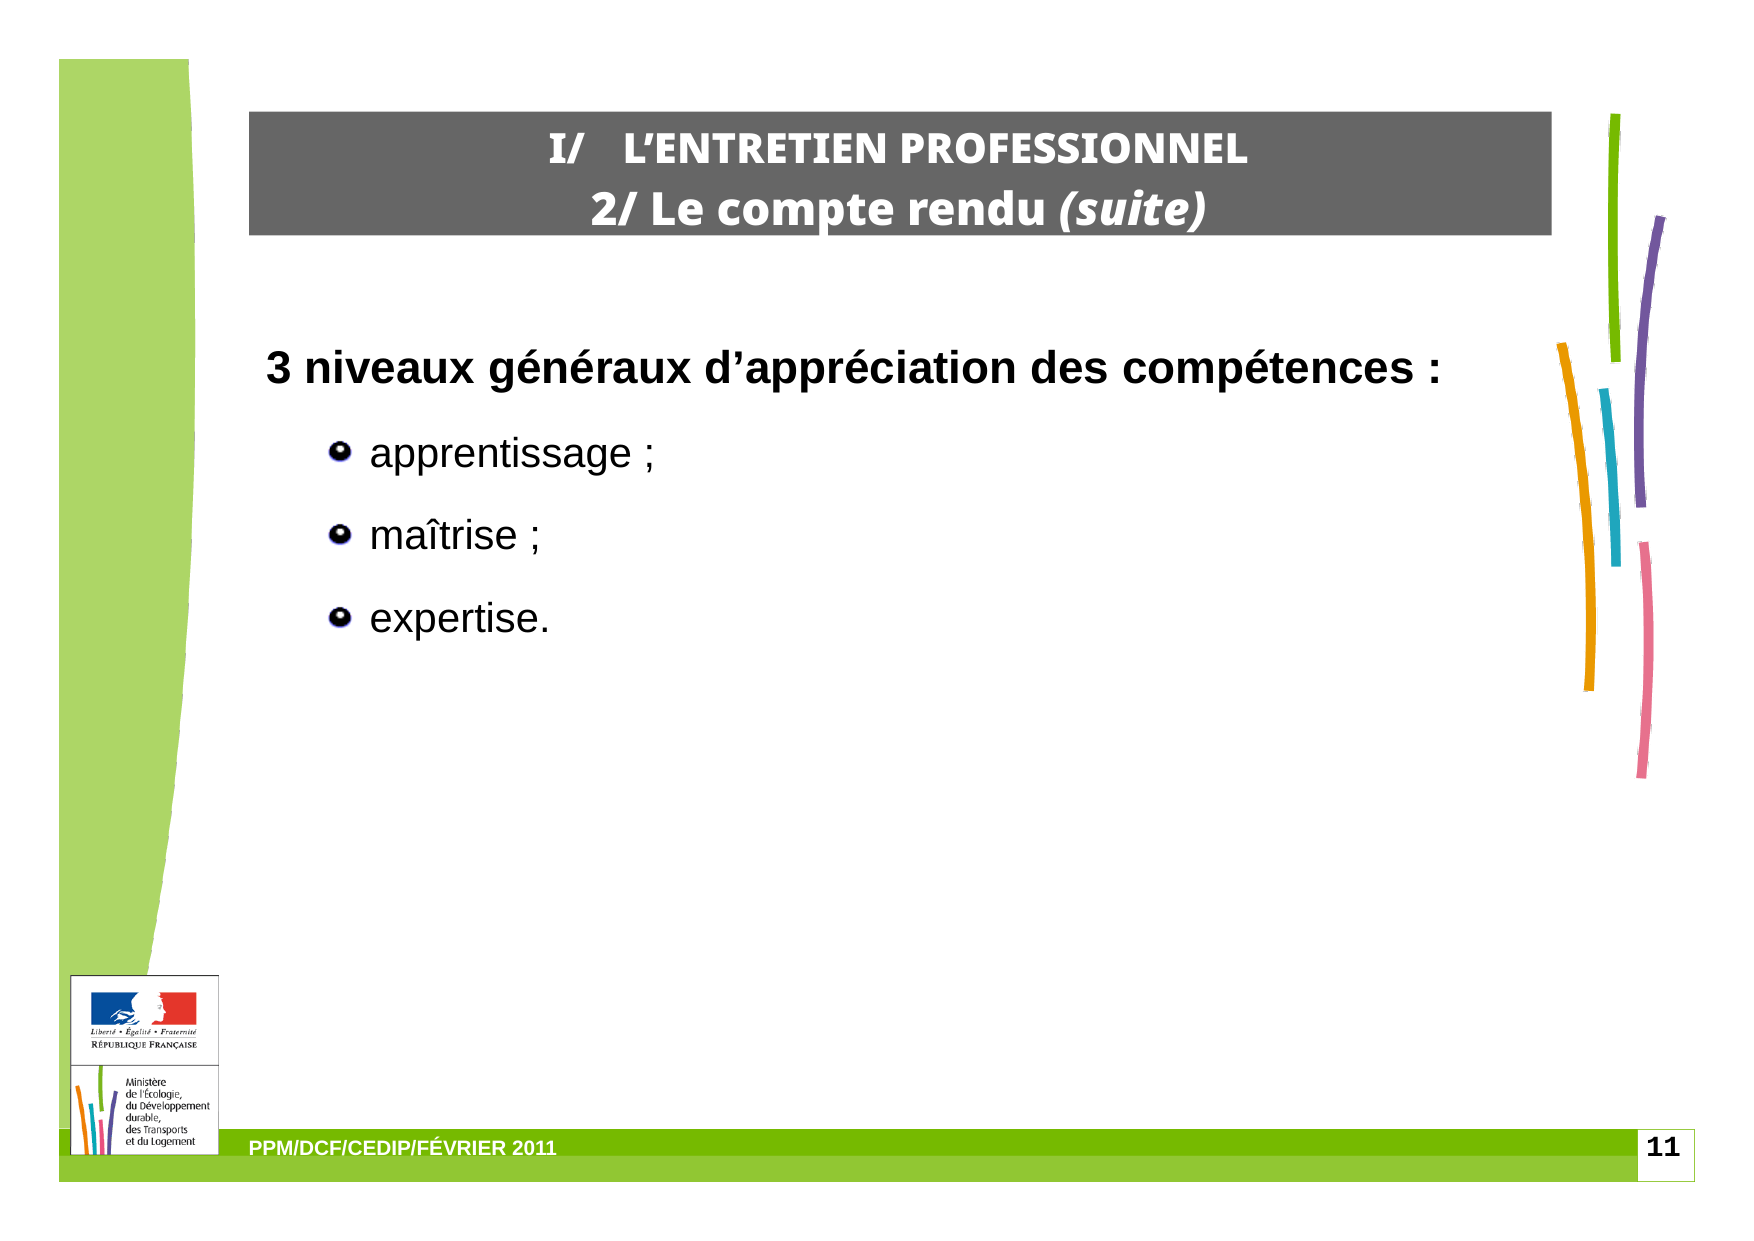

I/	L’ENTRETIEN PROFESSIONNEL
2/ Le compte rendu (suite)
3 niveaux généraux d’appréciation des compétences :
apprentissage ;
maîtrise ;
expertise.
PPM/DCF/CEDIP/FÉVRIER 2011
11